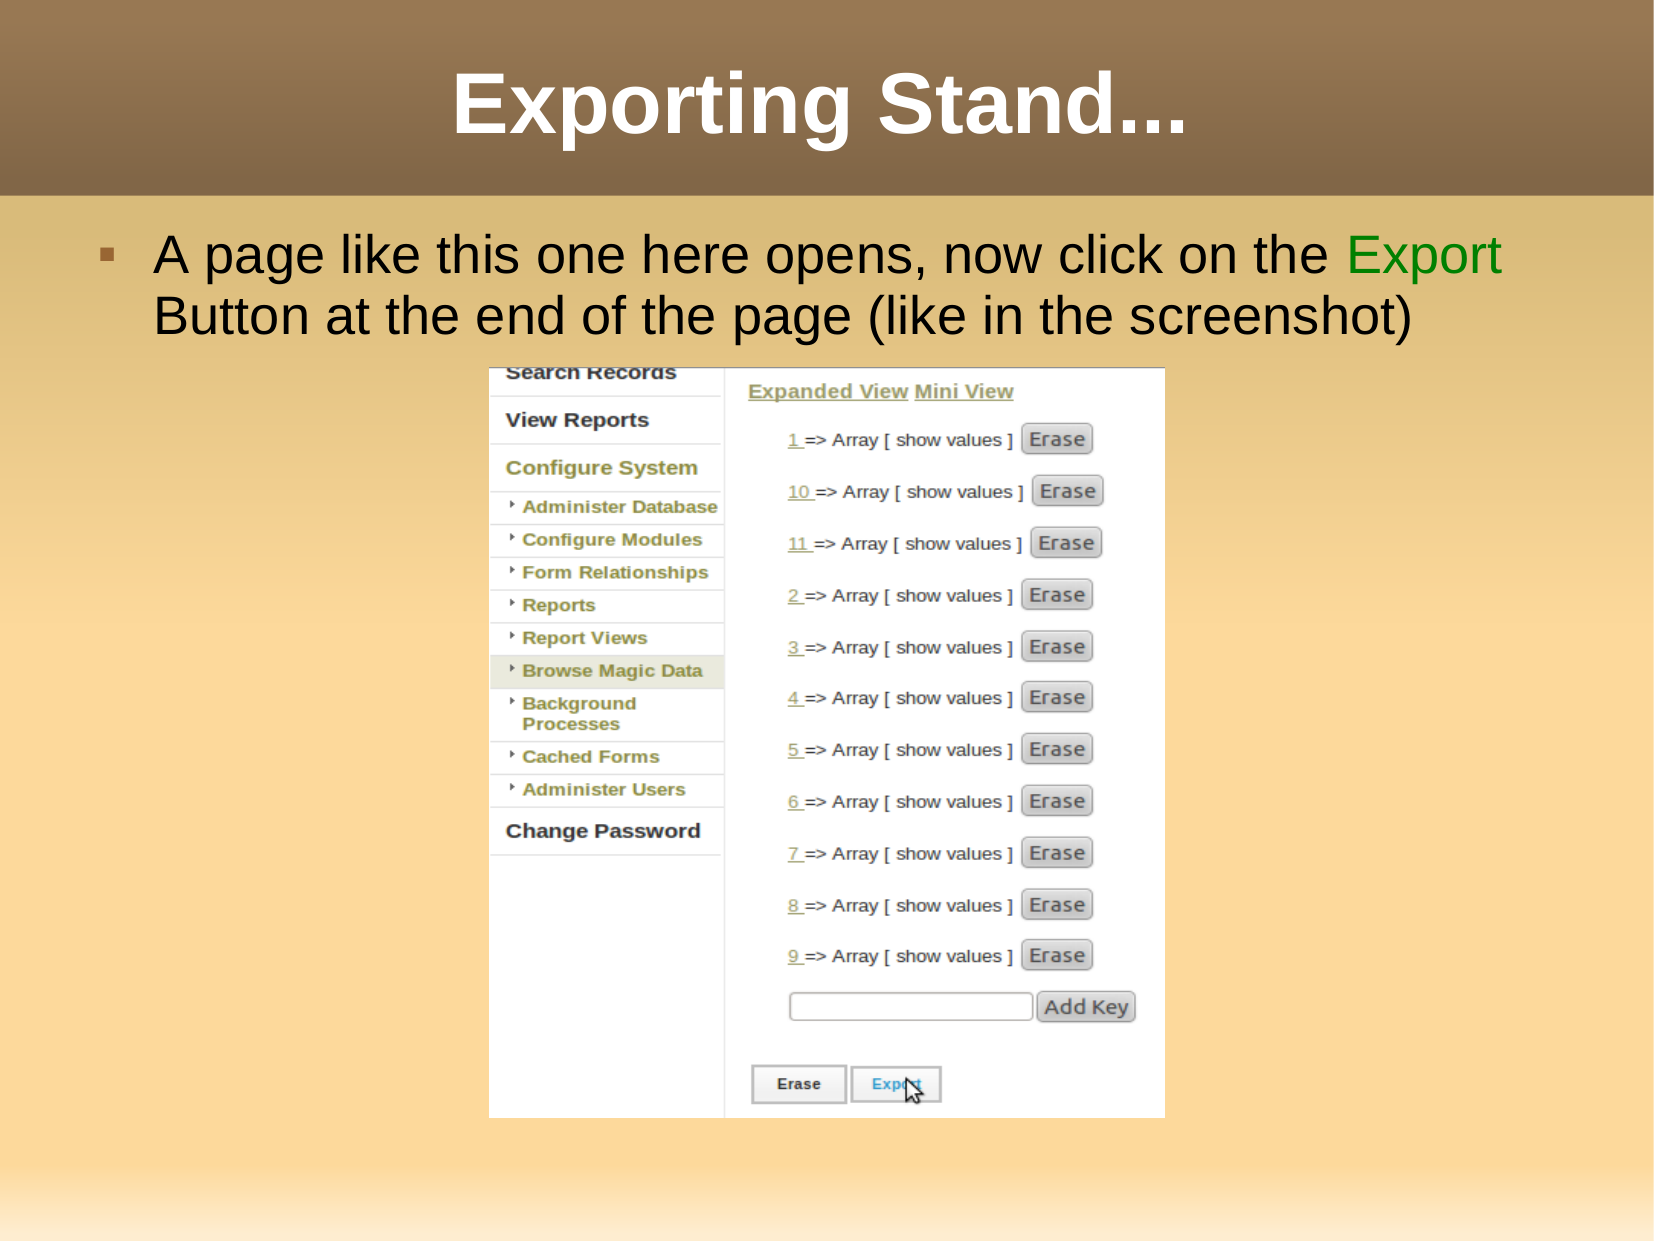

# Exporting Stand...
A page like this one here opens, now click on the Export Button at the end of the page (like in the screenshot)